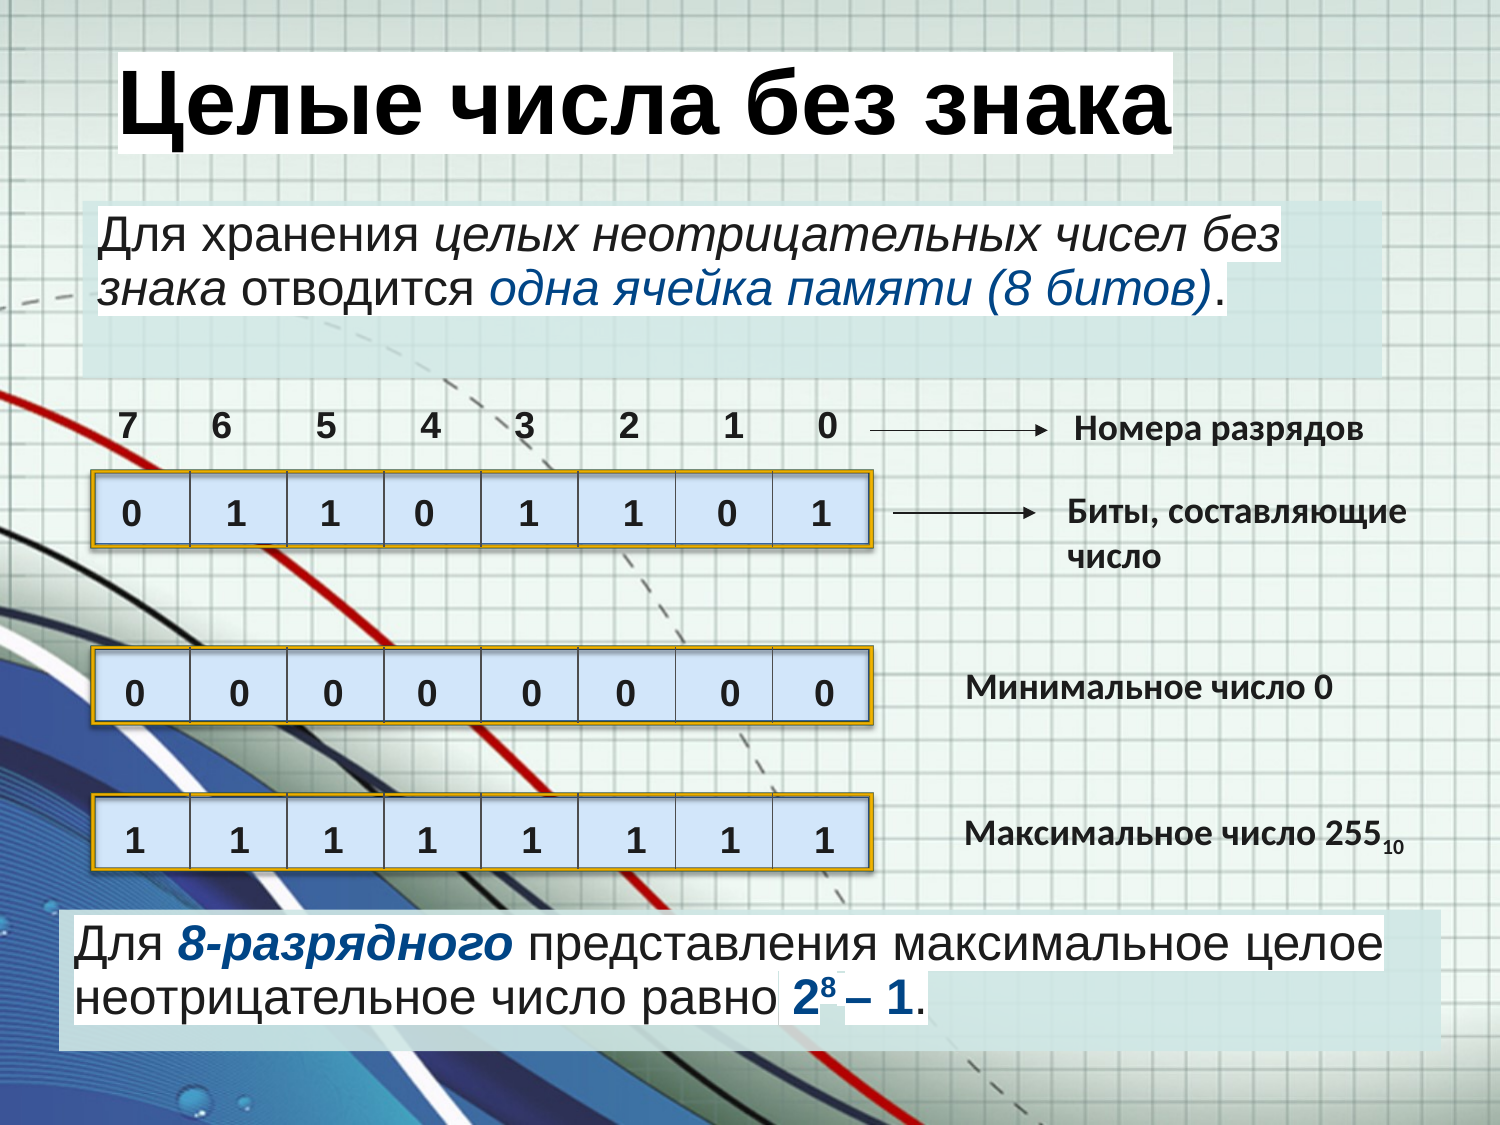

# Целые числа без знака
Для хранения целых неотрицательных чисел без знака отводится одна ячейка памяти (8 битов).
7 6 5 4 3 2 1 0
Номера разрядов
Биты, составляющие
число
0 1 1 0 1 1 0 1
0 0 0 0 0 0 0 0
Минимальное число 0
1 1 1 1 1 1 1 1
Максимальное число 25510
Для 8-разрядного представления максимальное целое неотрицательное число равно 28 – 1.